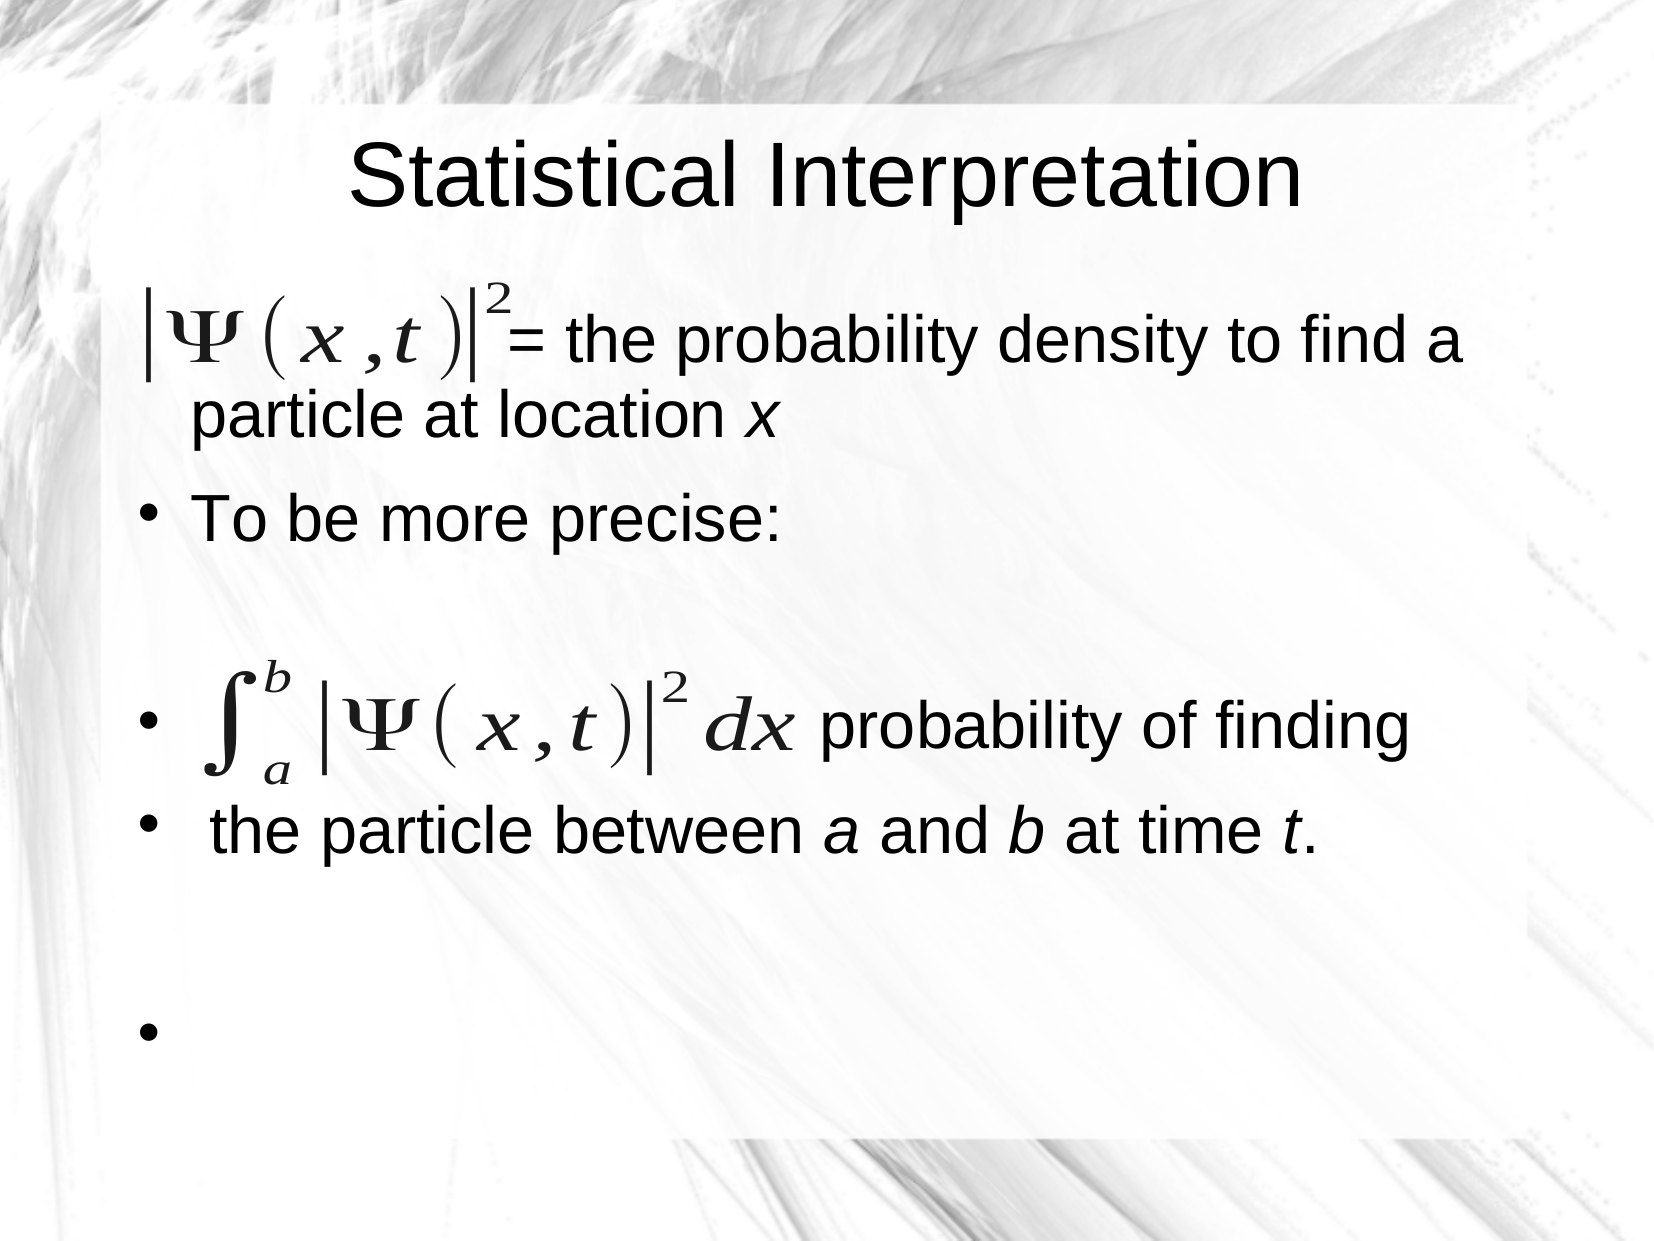

# Statistical Interpretation
 = the probability density to find a particle at location x
To be more precise:
 probability of finding
 the particle between a and b at time t.